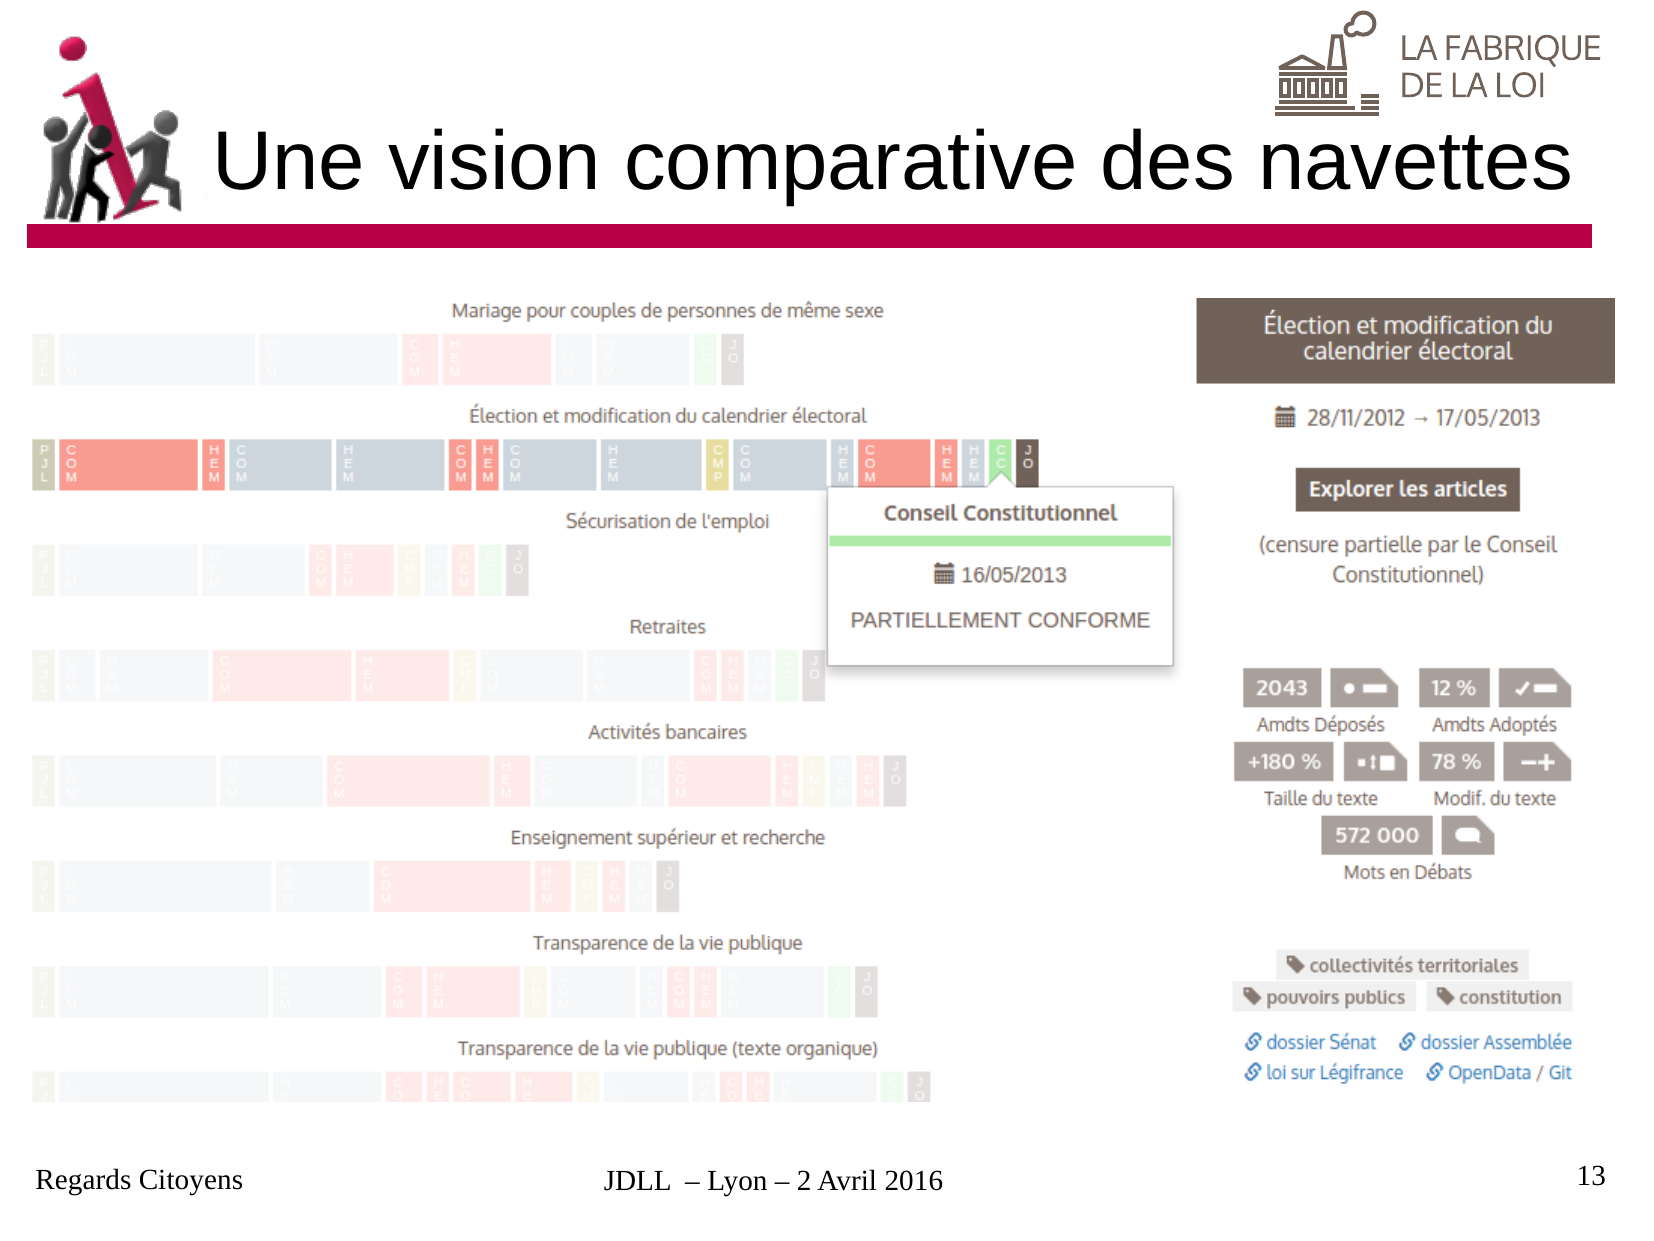

# Une vision comparative des navettes
13